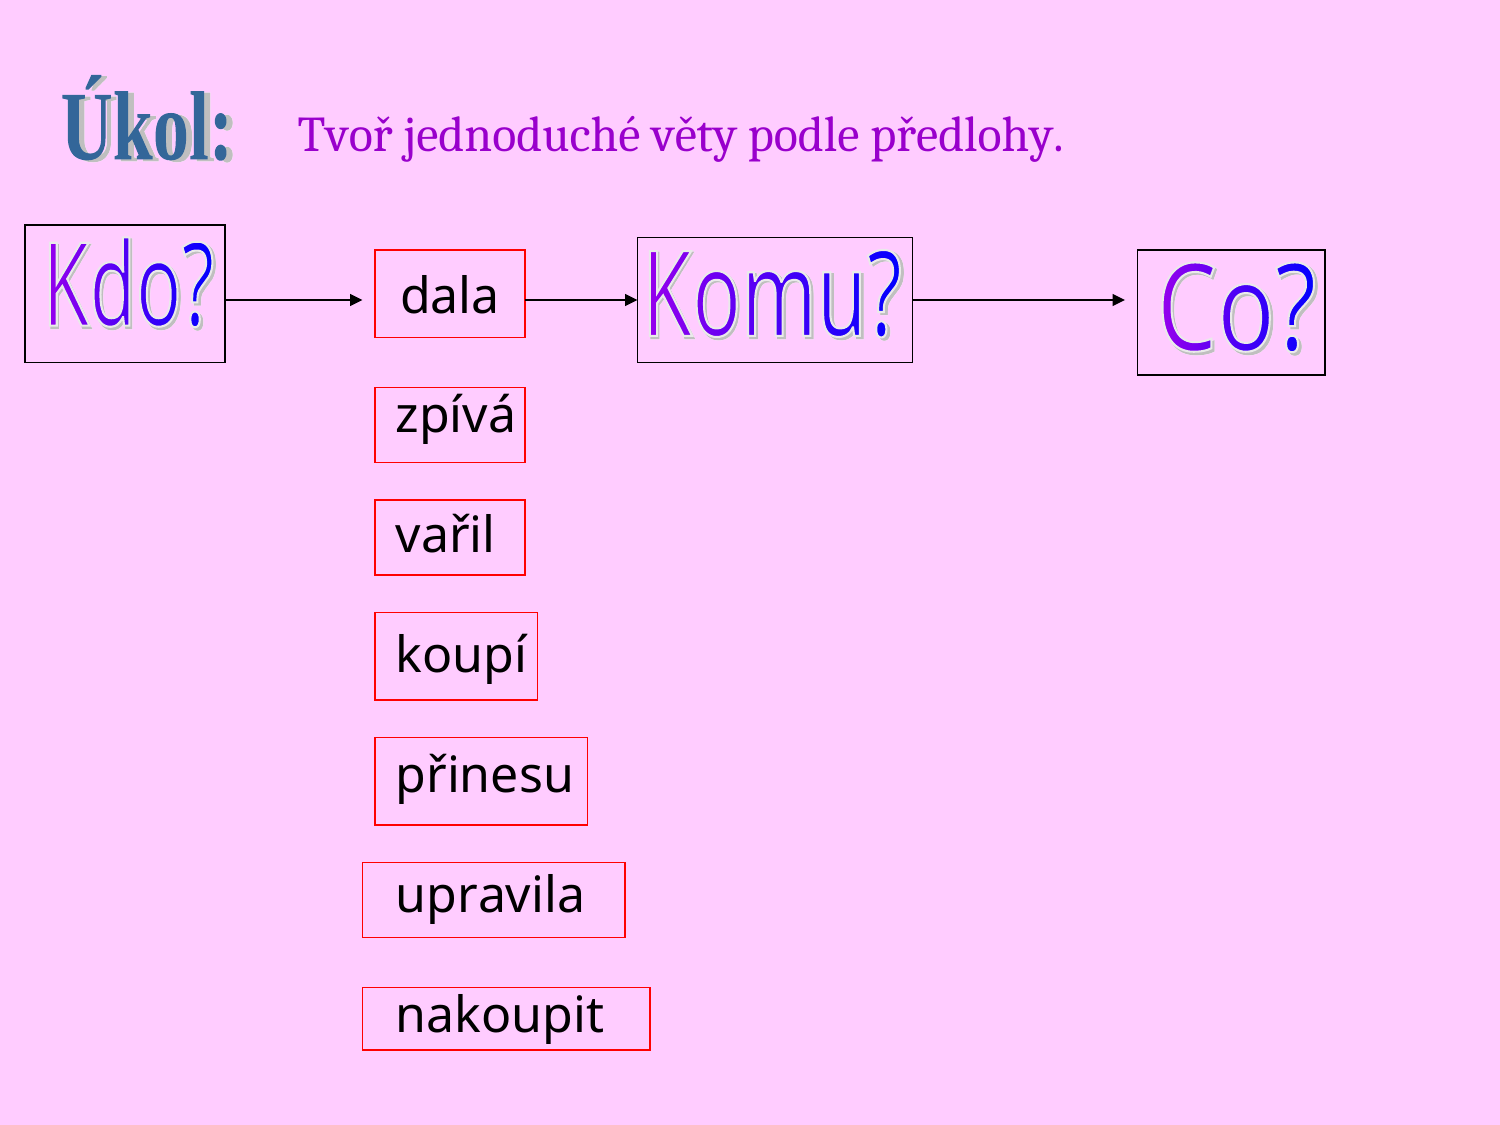

Úkol:
Tvoř jednoduché věty podle předlohy.
Kdo?
dala
Komu?
Co?
zpívá
vařil
koupí
přinesu
upravila
nakoupit